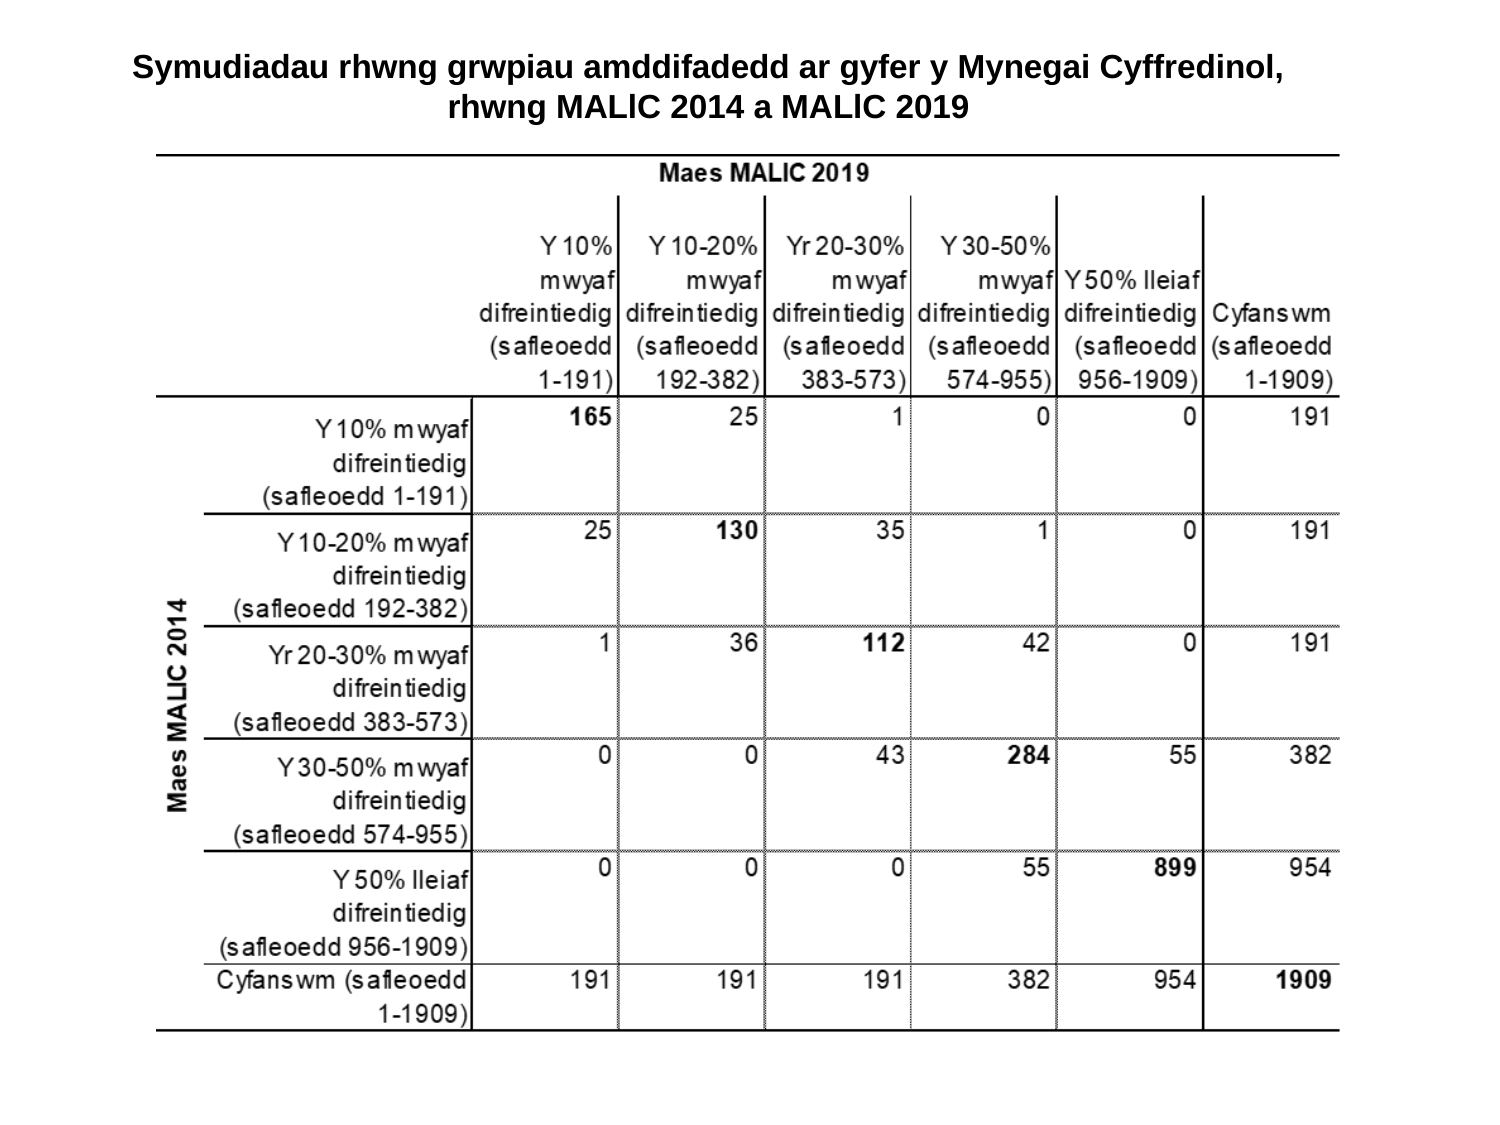

Symudiadau rhwng grwpiau amddifadedd ar gyfer y Mynegai Cyffredinol, rhwng MALlC 2014 a MALlC 2019